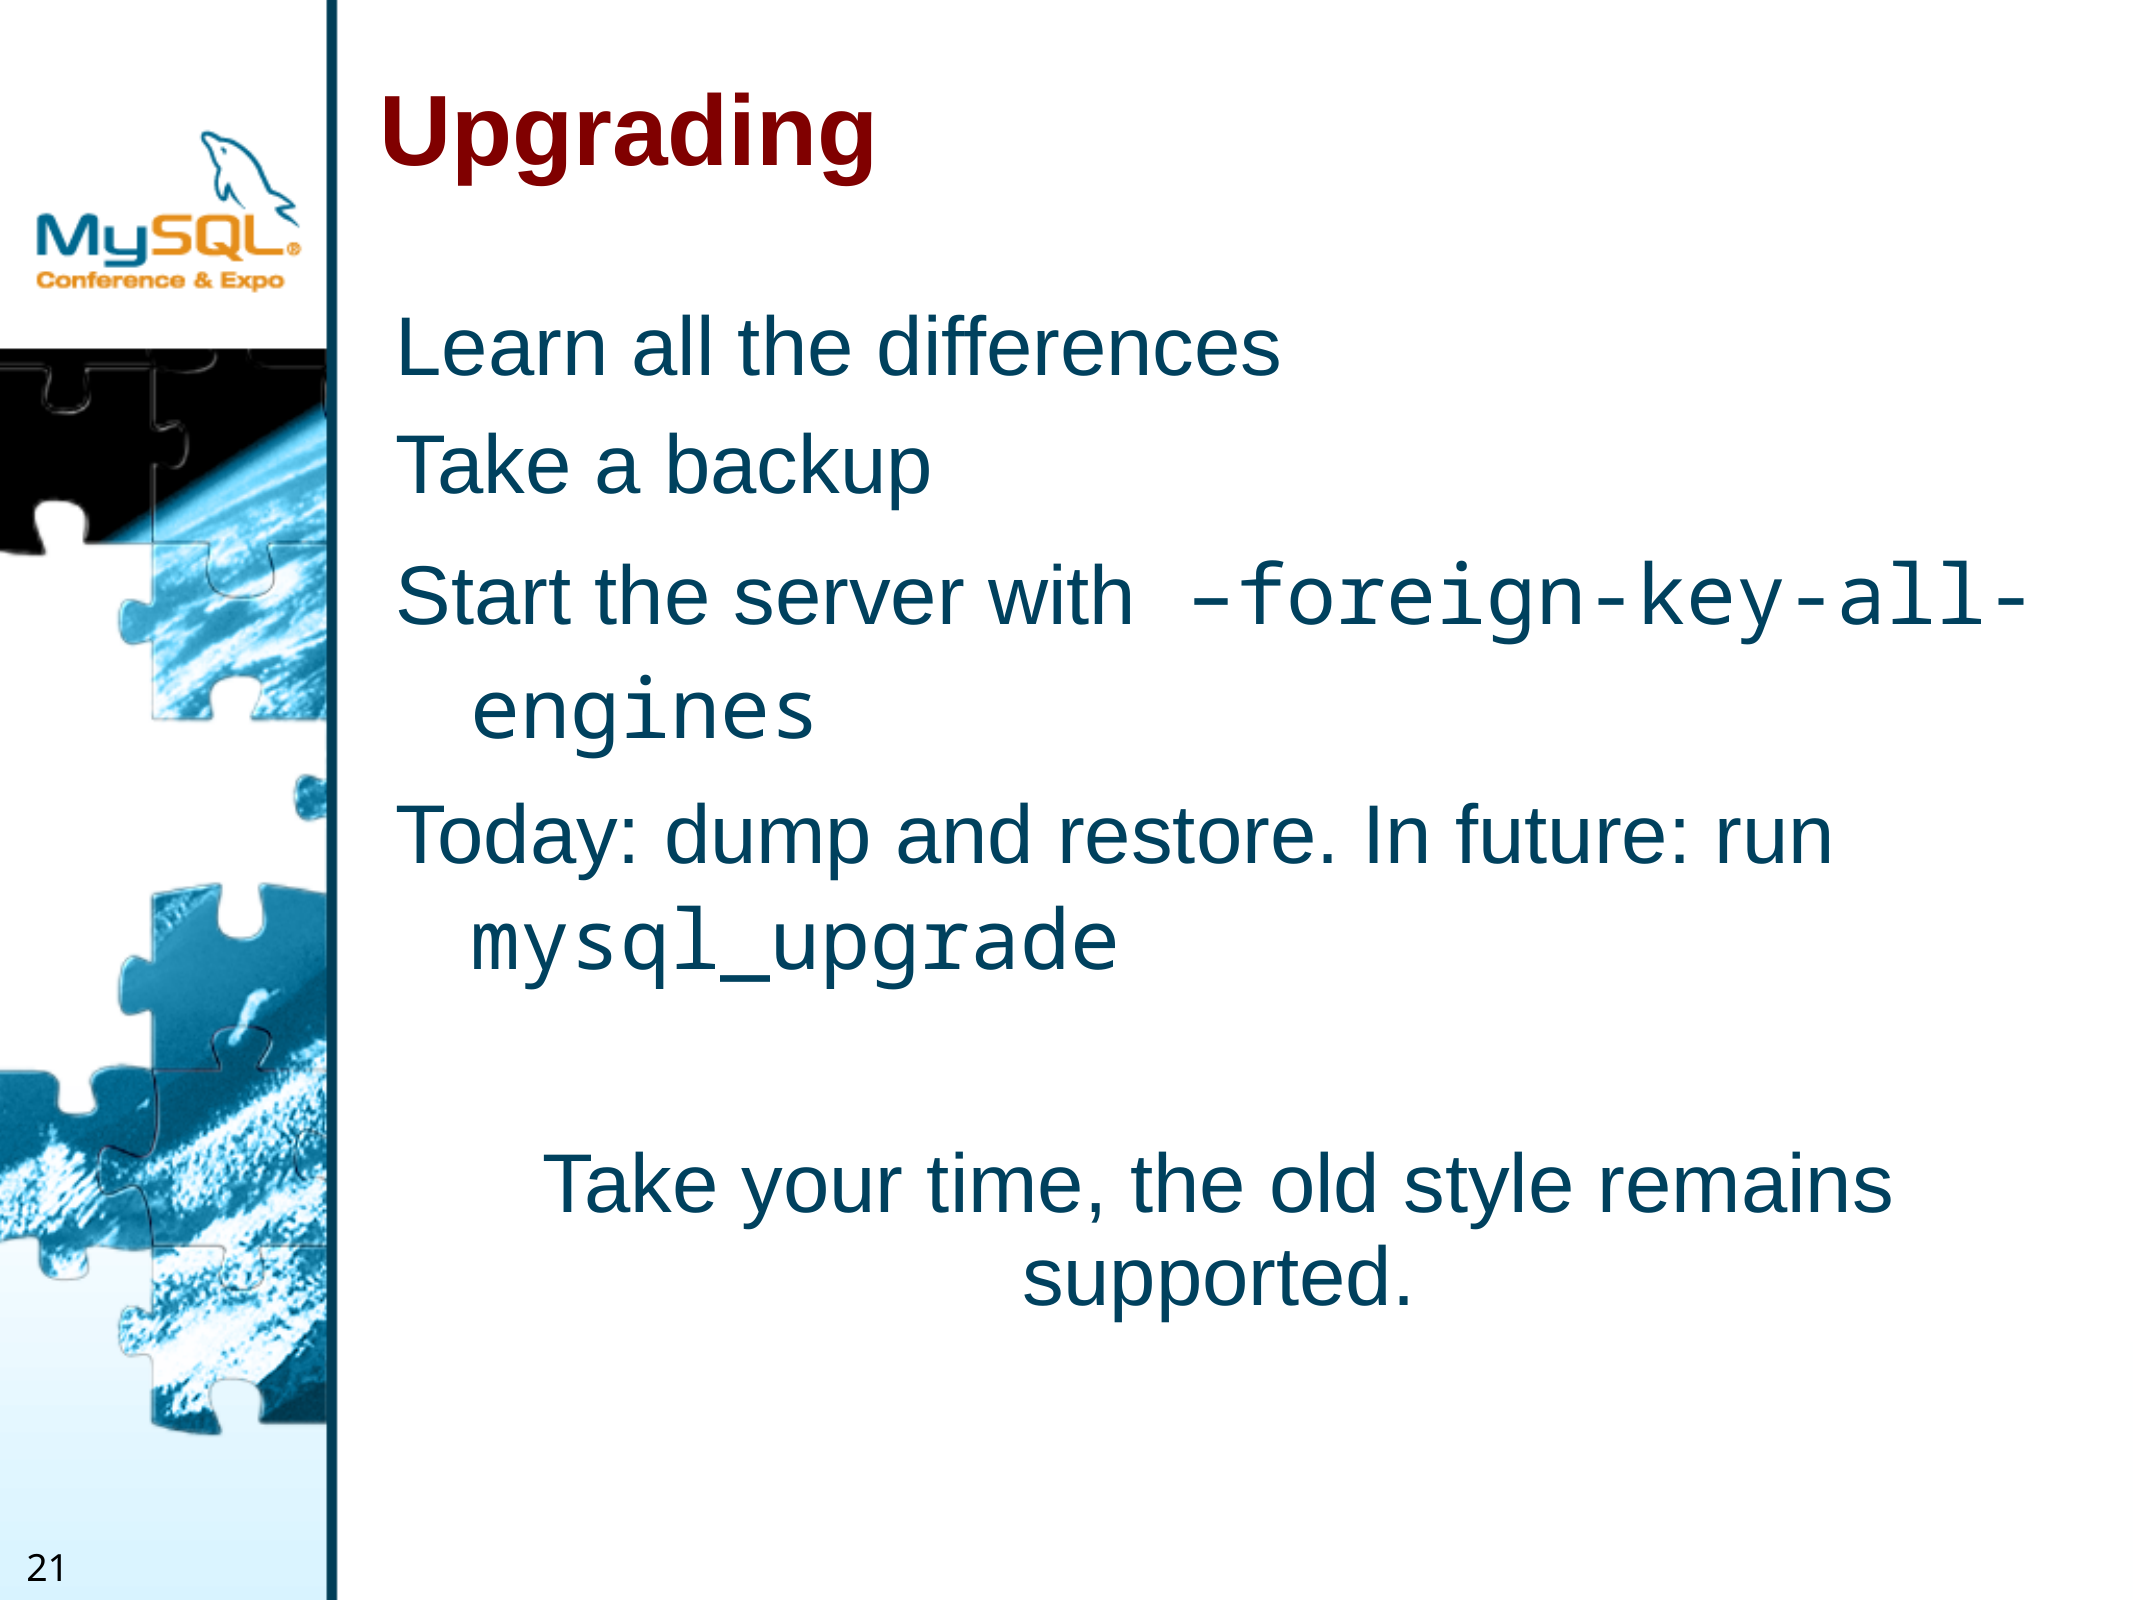

# Upgrading
Learn all the differences
Take a backup
Start the server with –foreign-key-all-engines
Today: dump and restore. In future: run mysql_upgrade
Take your time, the old style remains supported.